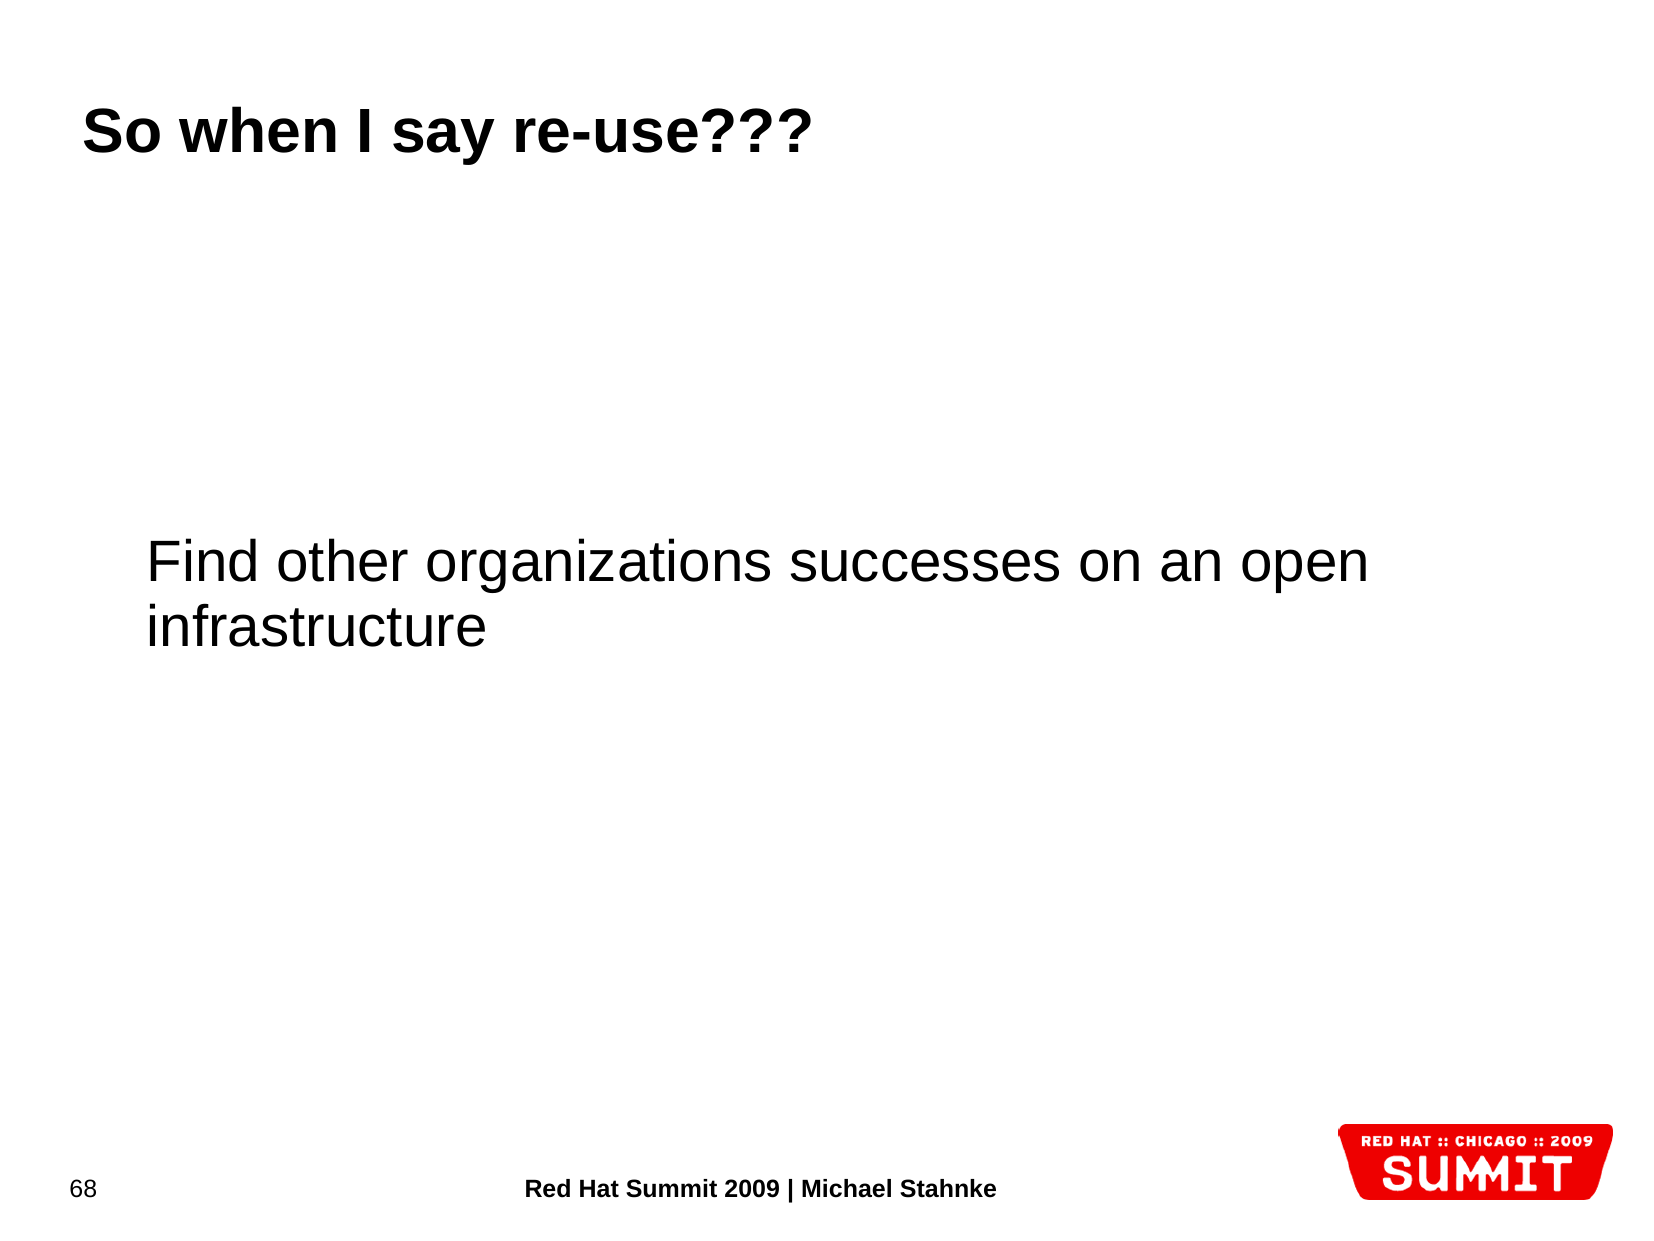

# So when I say re-use???
Find other organizations successes on an open infrastructure